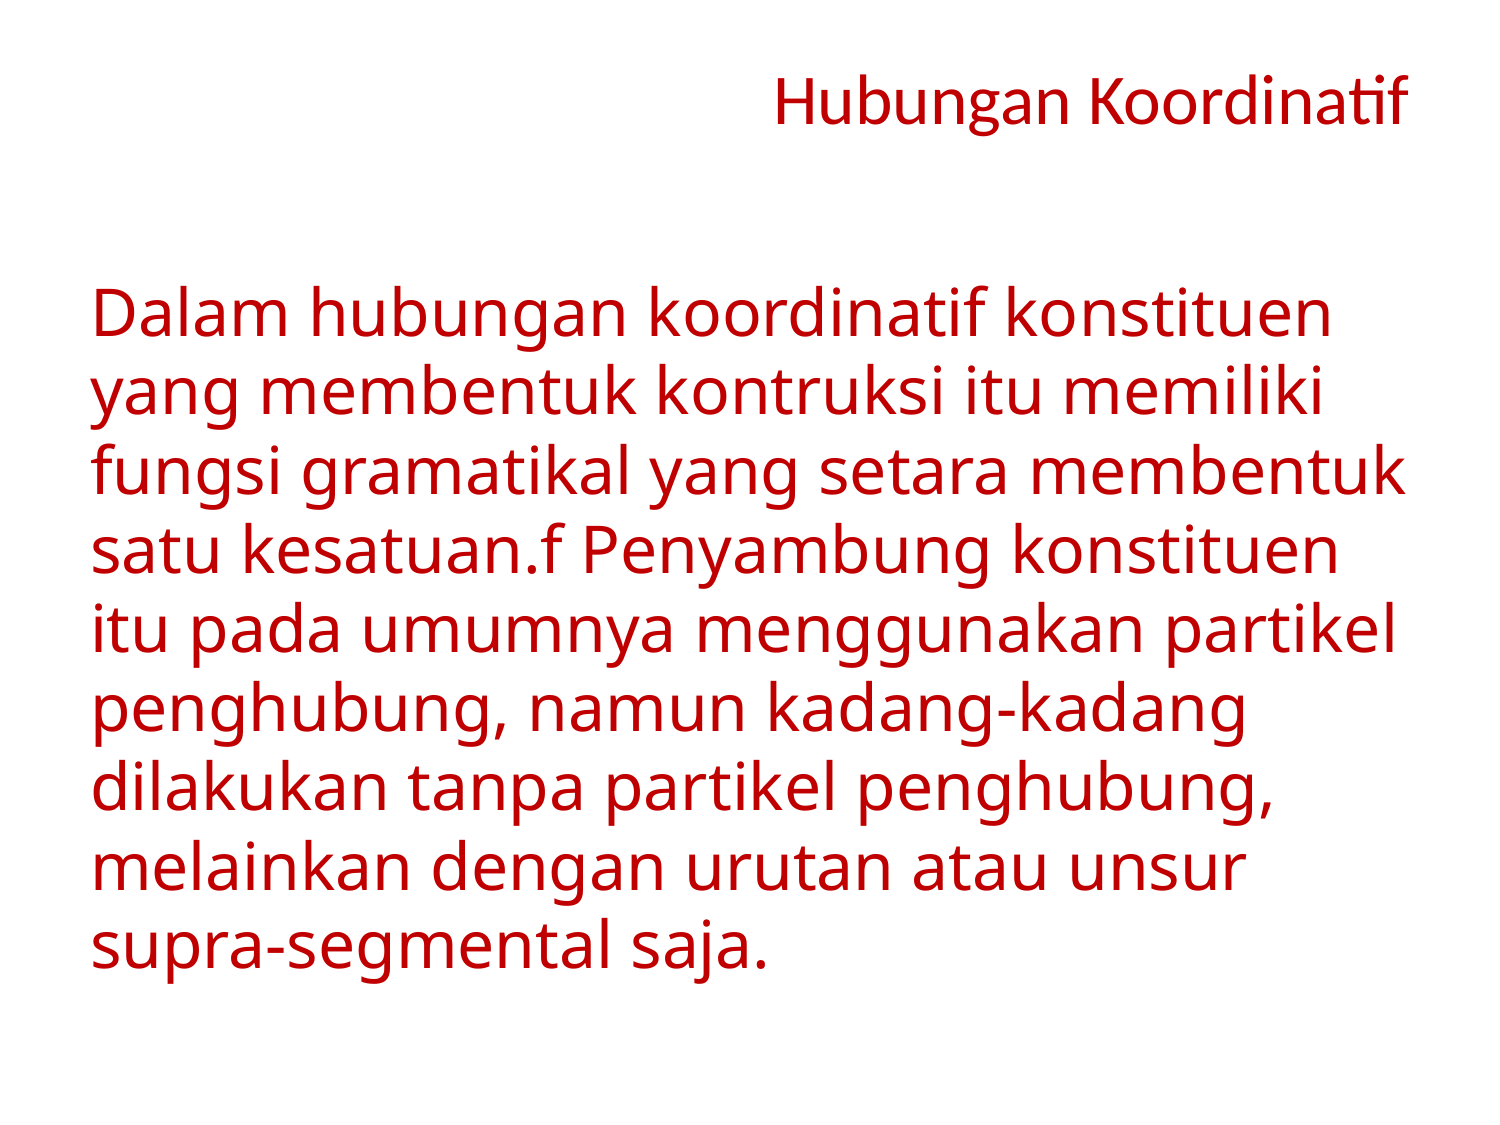

# Hubungan Koordinatif
Dalam hubungan koordinatif konstituen yang membentuk kontruksi itu memiliki fungsi gramatikal yang setara membentuk satu kesatuan.f Penyambung konstituen itu pada umumnya menggunakan partikel penghubung, namun kadang-kadang dilakukan tanpa partikel penghubung, melainkan dengan urutan atau unsur supra-segmental saja.